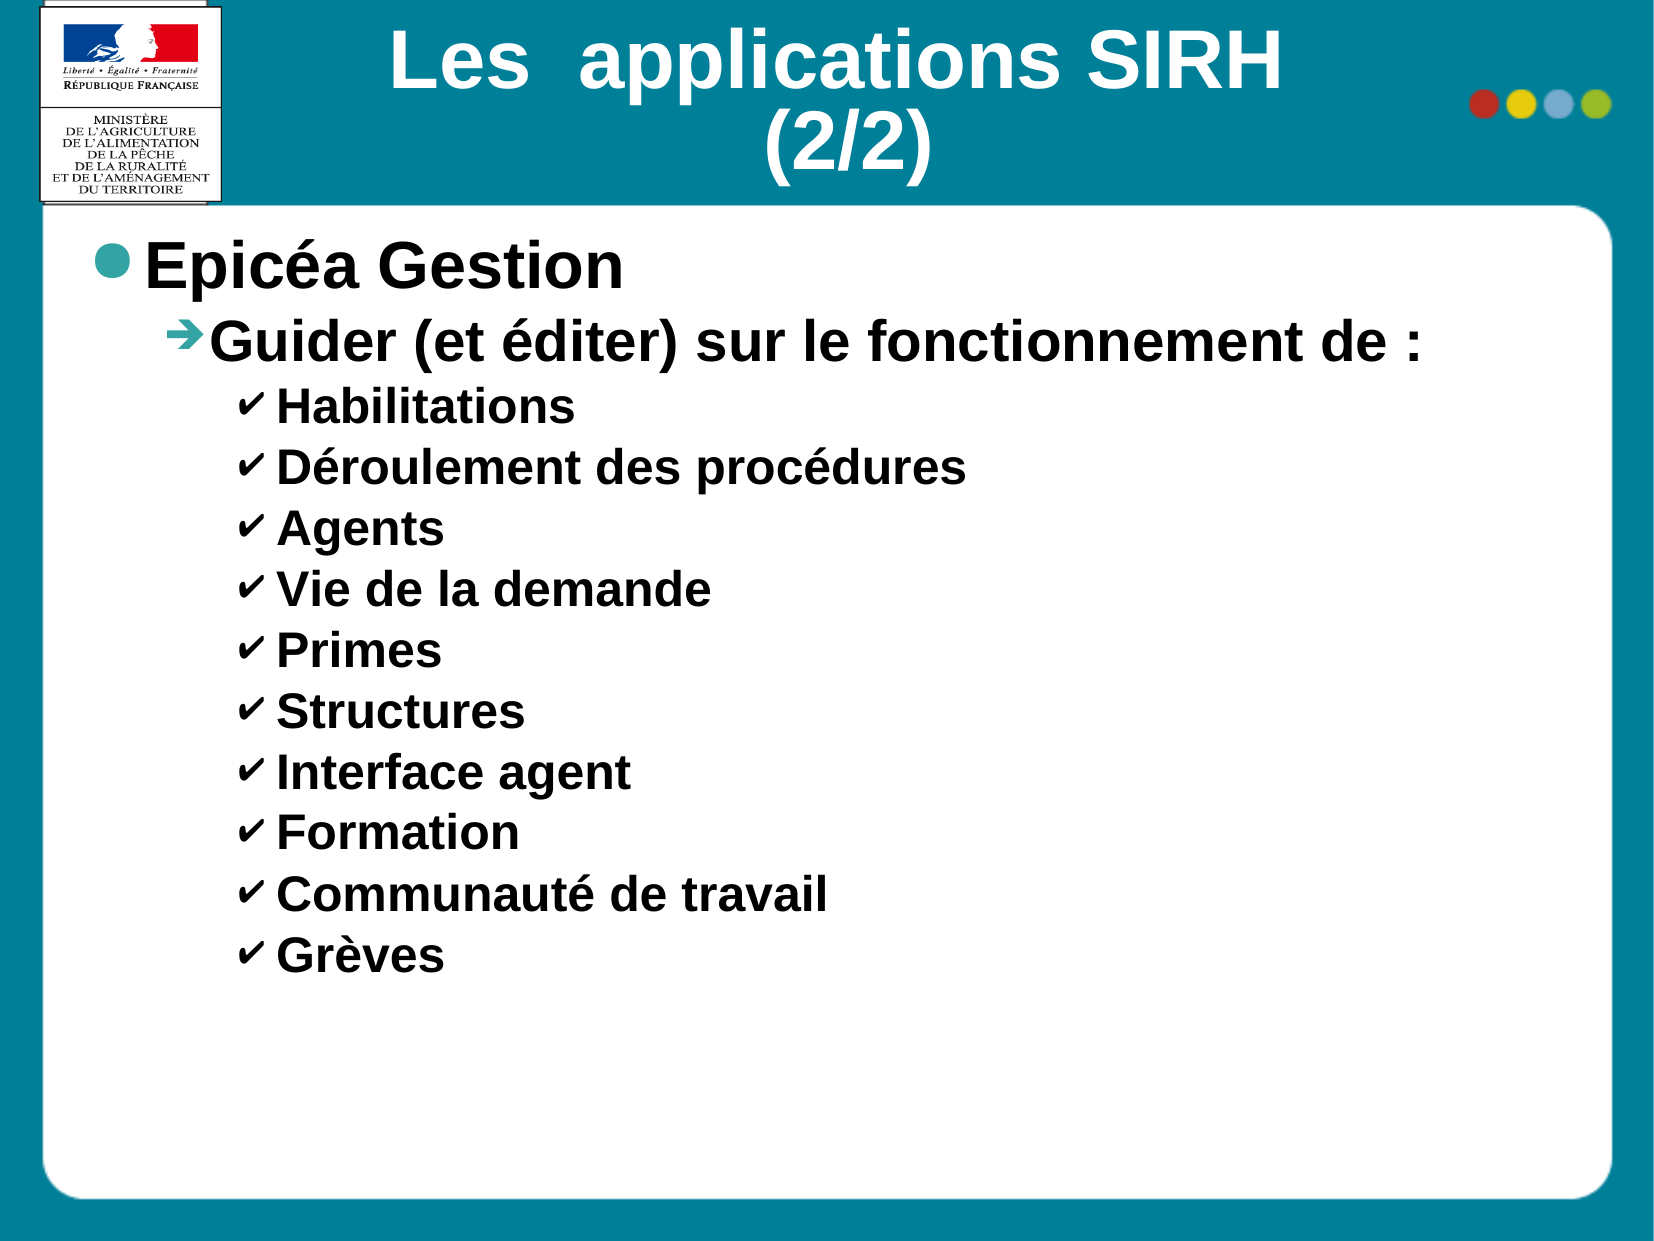

# Les applications SIRH (2/2)
Epicéa Gestion
Guider (et éditer) sur le fonctionnement de :
Habilitations
Déroulement des procédures
Agents
Vie de la demande
Primes
Structures
Interface agent
Formation
Communauté de travail
Grèves